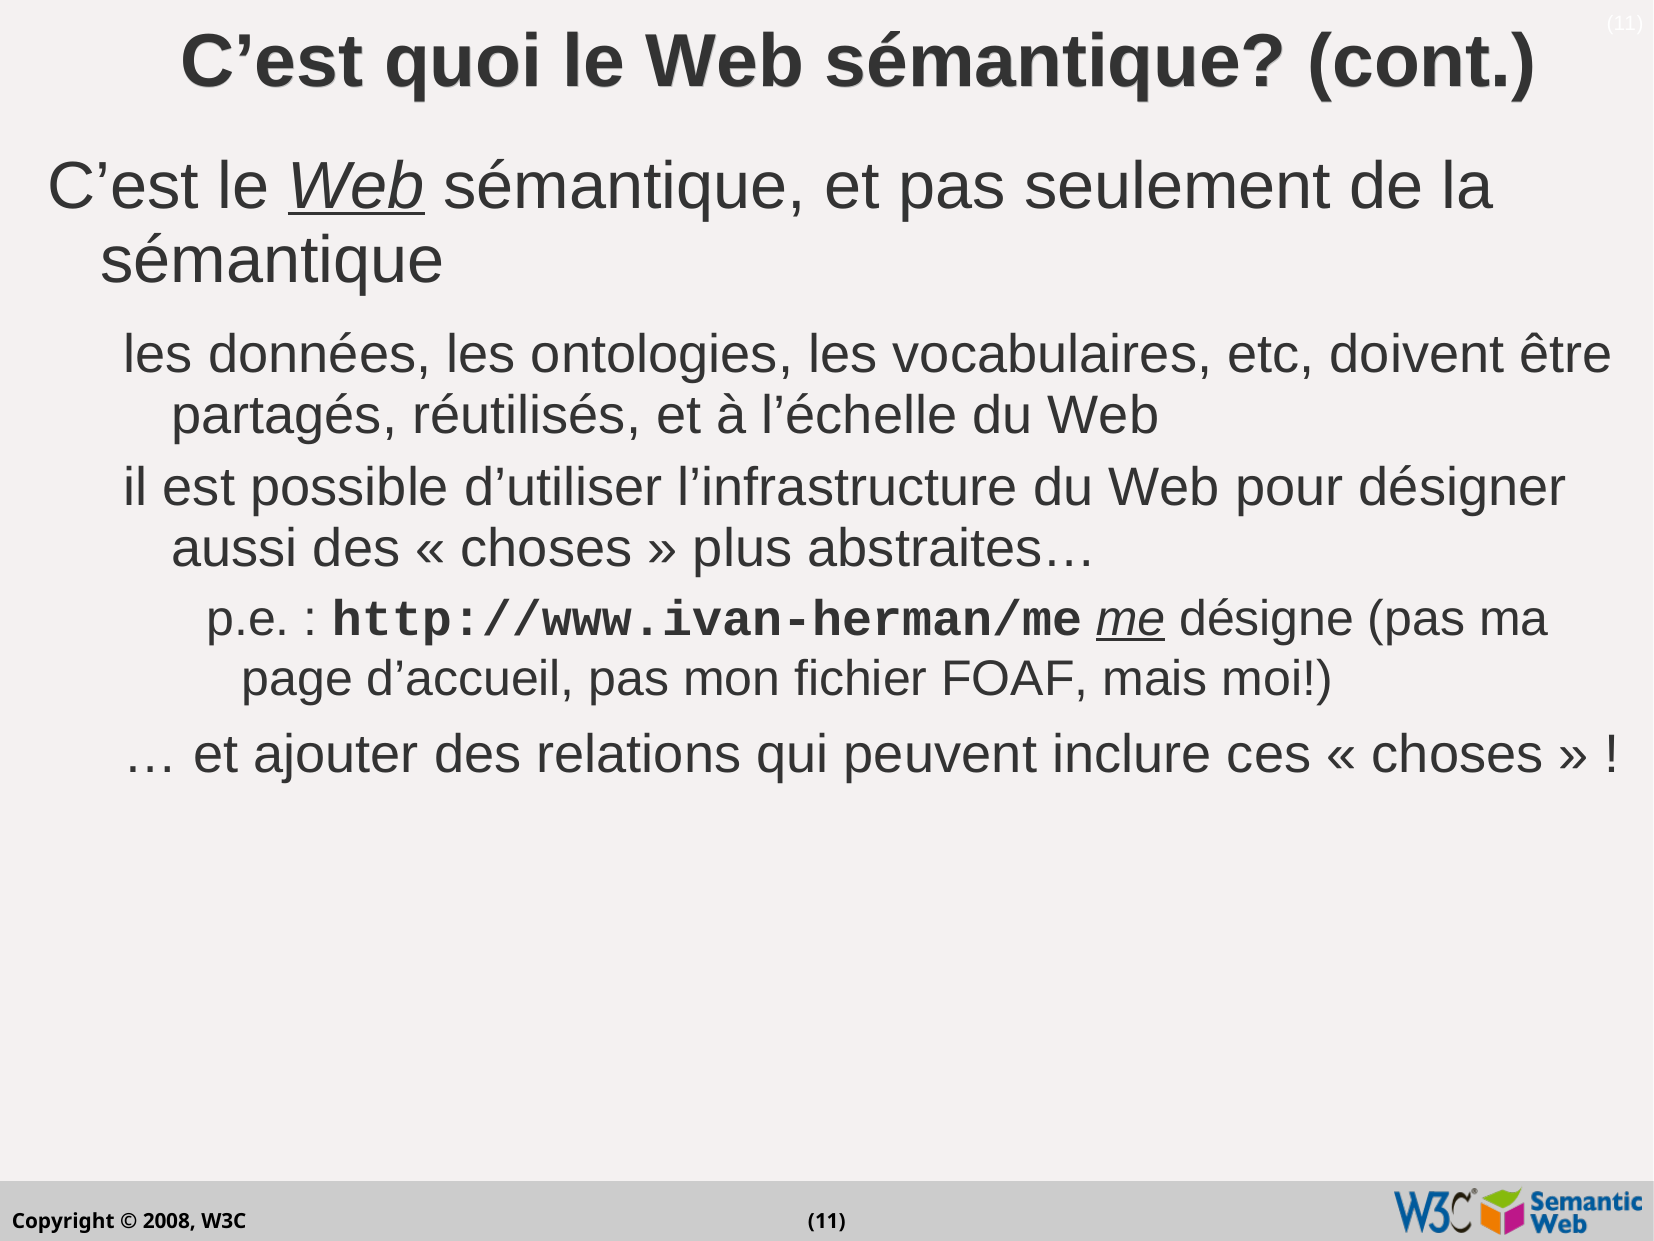

# C’est quoi le Web sémantique? (cont.)
C’est le Web sémantique, et pas seulement de la sémantique
les données, les ontologies, les vocabulaires, etc, doivent être partagés, réutilisés, et à l’échelle du Web
il est possible d’utiliser l’infrastructure du Web pour désigner aussi des « choses » plus abstraites…
p.e. : http://www.ivan-herman/me me désigne (pas ma page d’accueil, pas mon fichier FOAF, mais moi!)
… et ajouter des relations qui peuvent inclure ces « choses » !